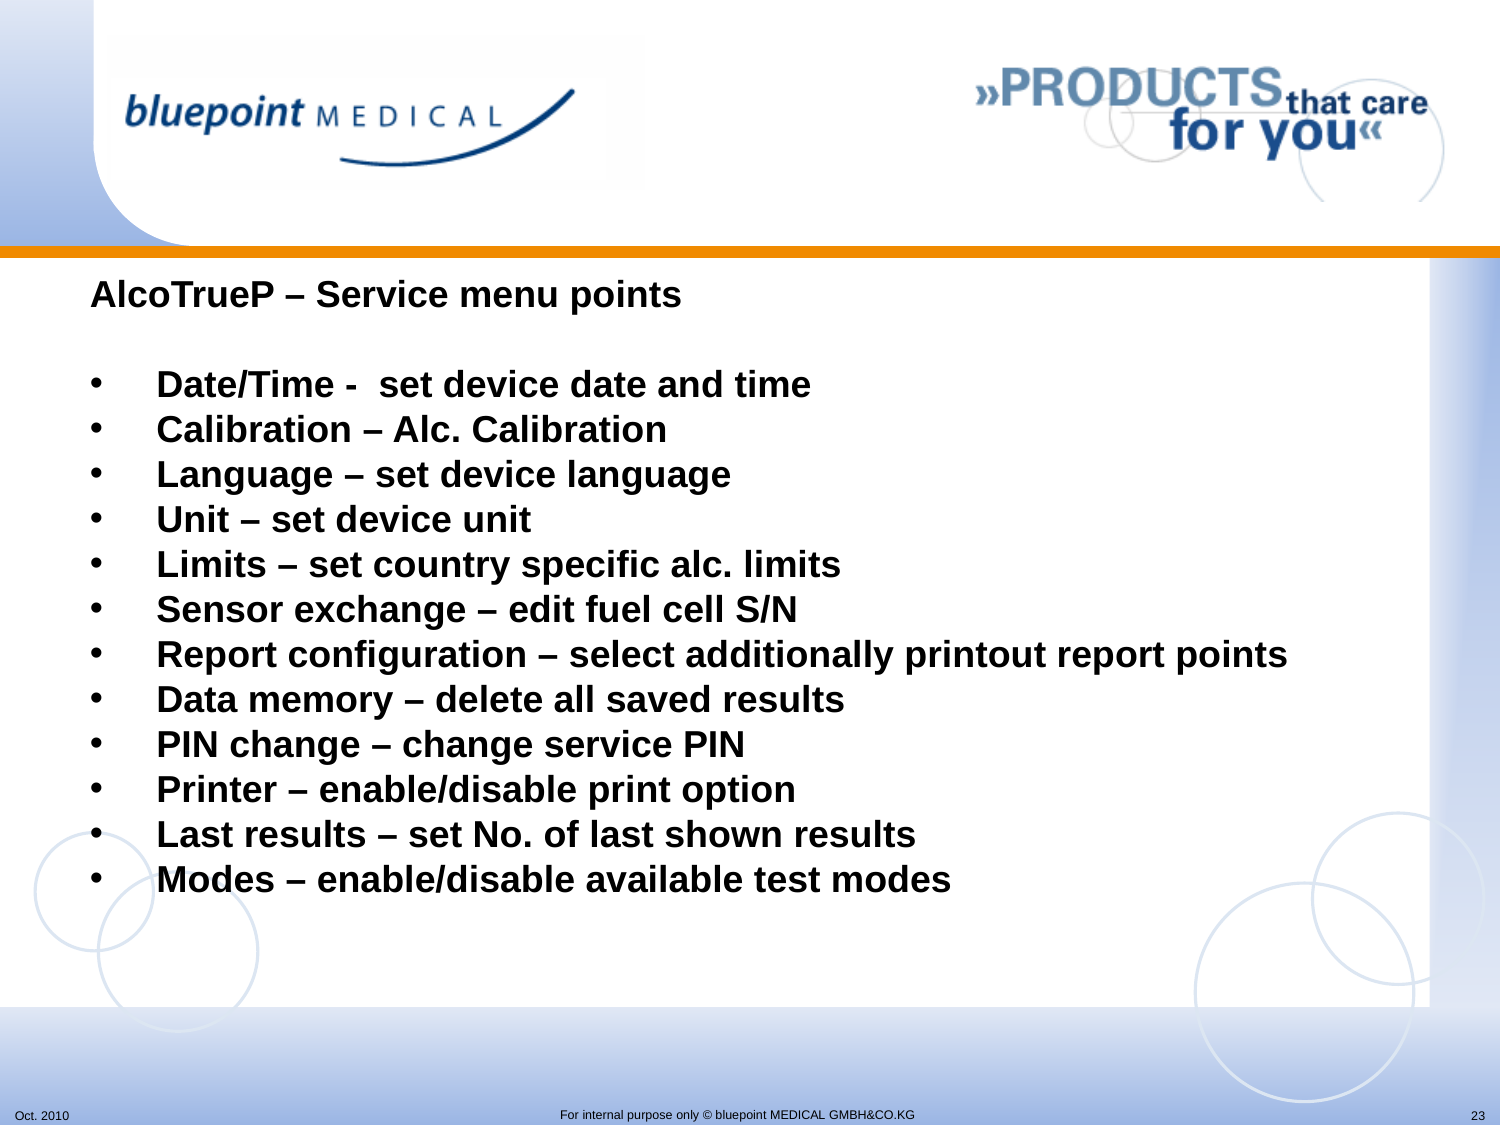

#
AlcoTrueP – Service menu points
 Date/Time - set device date and time
 Calibration – Alc. Calibration
 Language – set device language
 Unit – set device unit
 Limits – set country specific alc. limits
 Sensor exchange – edit fuel cell S/N
 Report configuration – select additionally printout report points
 Data memory – delete all saved results
 PIN change – change service PIN
 Printer – enable/disable print option
 Last results – set No. of last shown results
 Modes – enable/disable available test modes